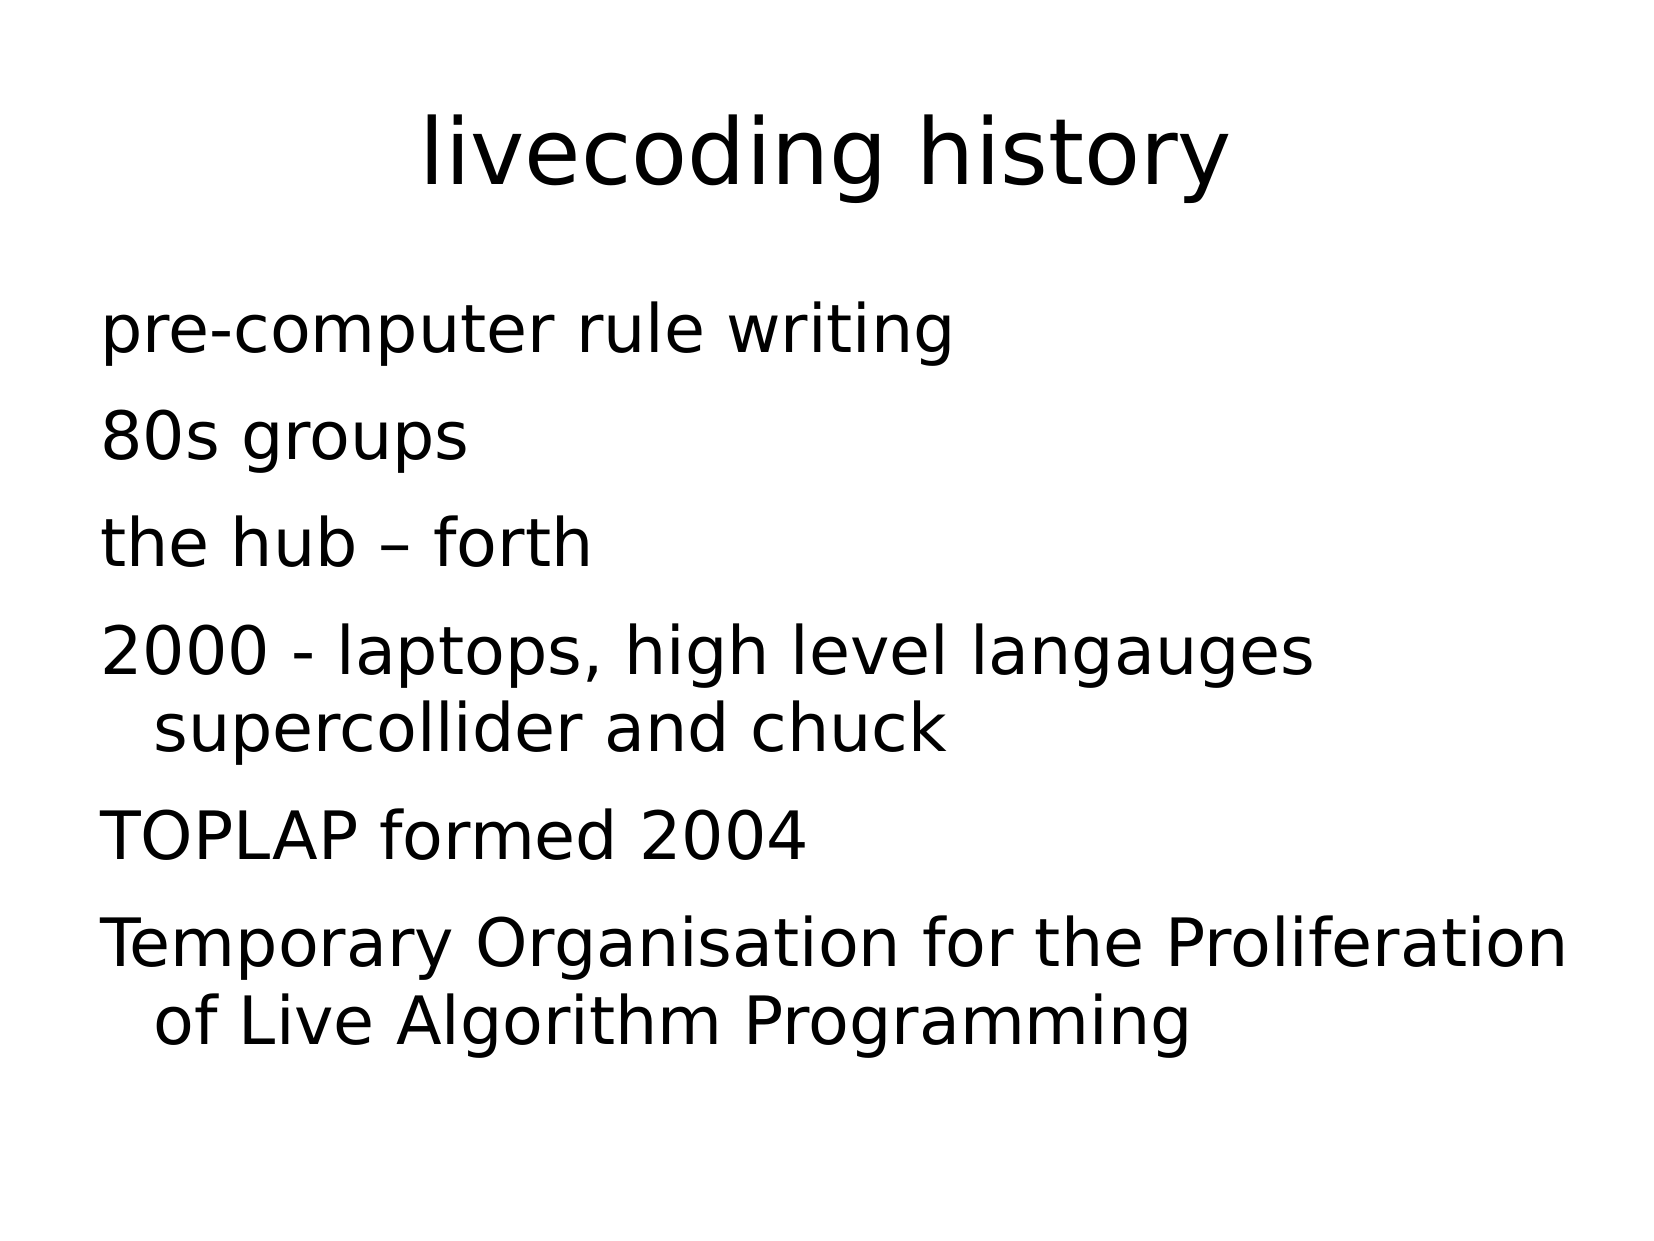

# livecoding history
pre-computer rule writing
80s groups
the hub – forth
2000 - laptops, high level langauges supercollider and chuck
TOPLAP formed 2004
Temporary Organisation for the Proliferation of Live Algorithm Programming